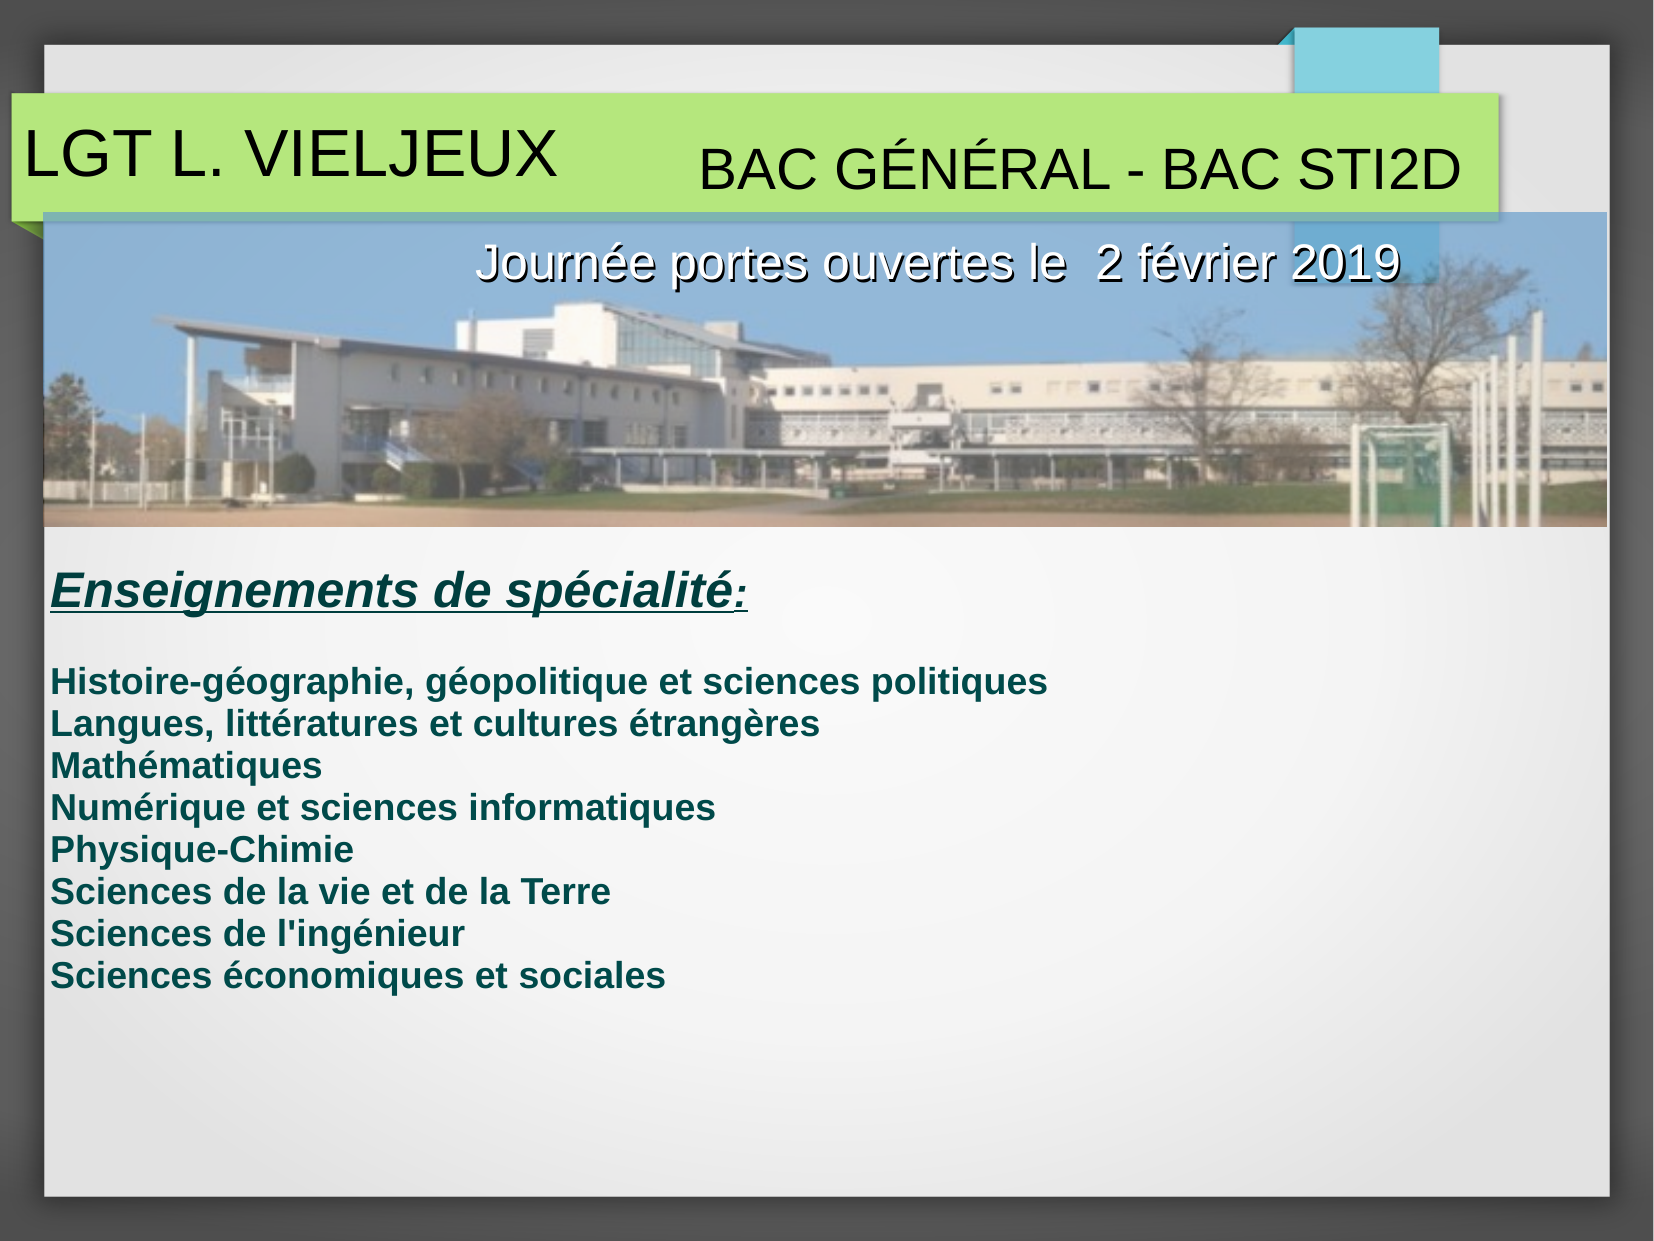

# LGT L. VIELJEUX
BAC GÉNÉRAL - BAC STI2D
Journée portes ouvertes le 2 février 2019
Enseignements de spécialité:
Histoire-géographie, géopolitique et sciences politiques
Langues, littératures et cultures étrangères
Mathématiques
Numérique et sciences informatiques
Physique-Chimie
Sciences de la vie et de la Terre
Sciences de l'ingénieur
Sciences économiques et sociales